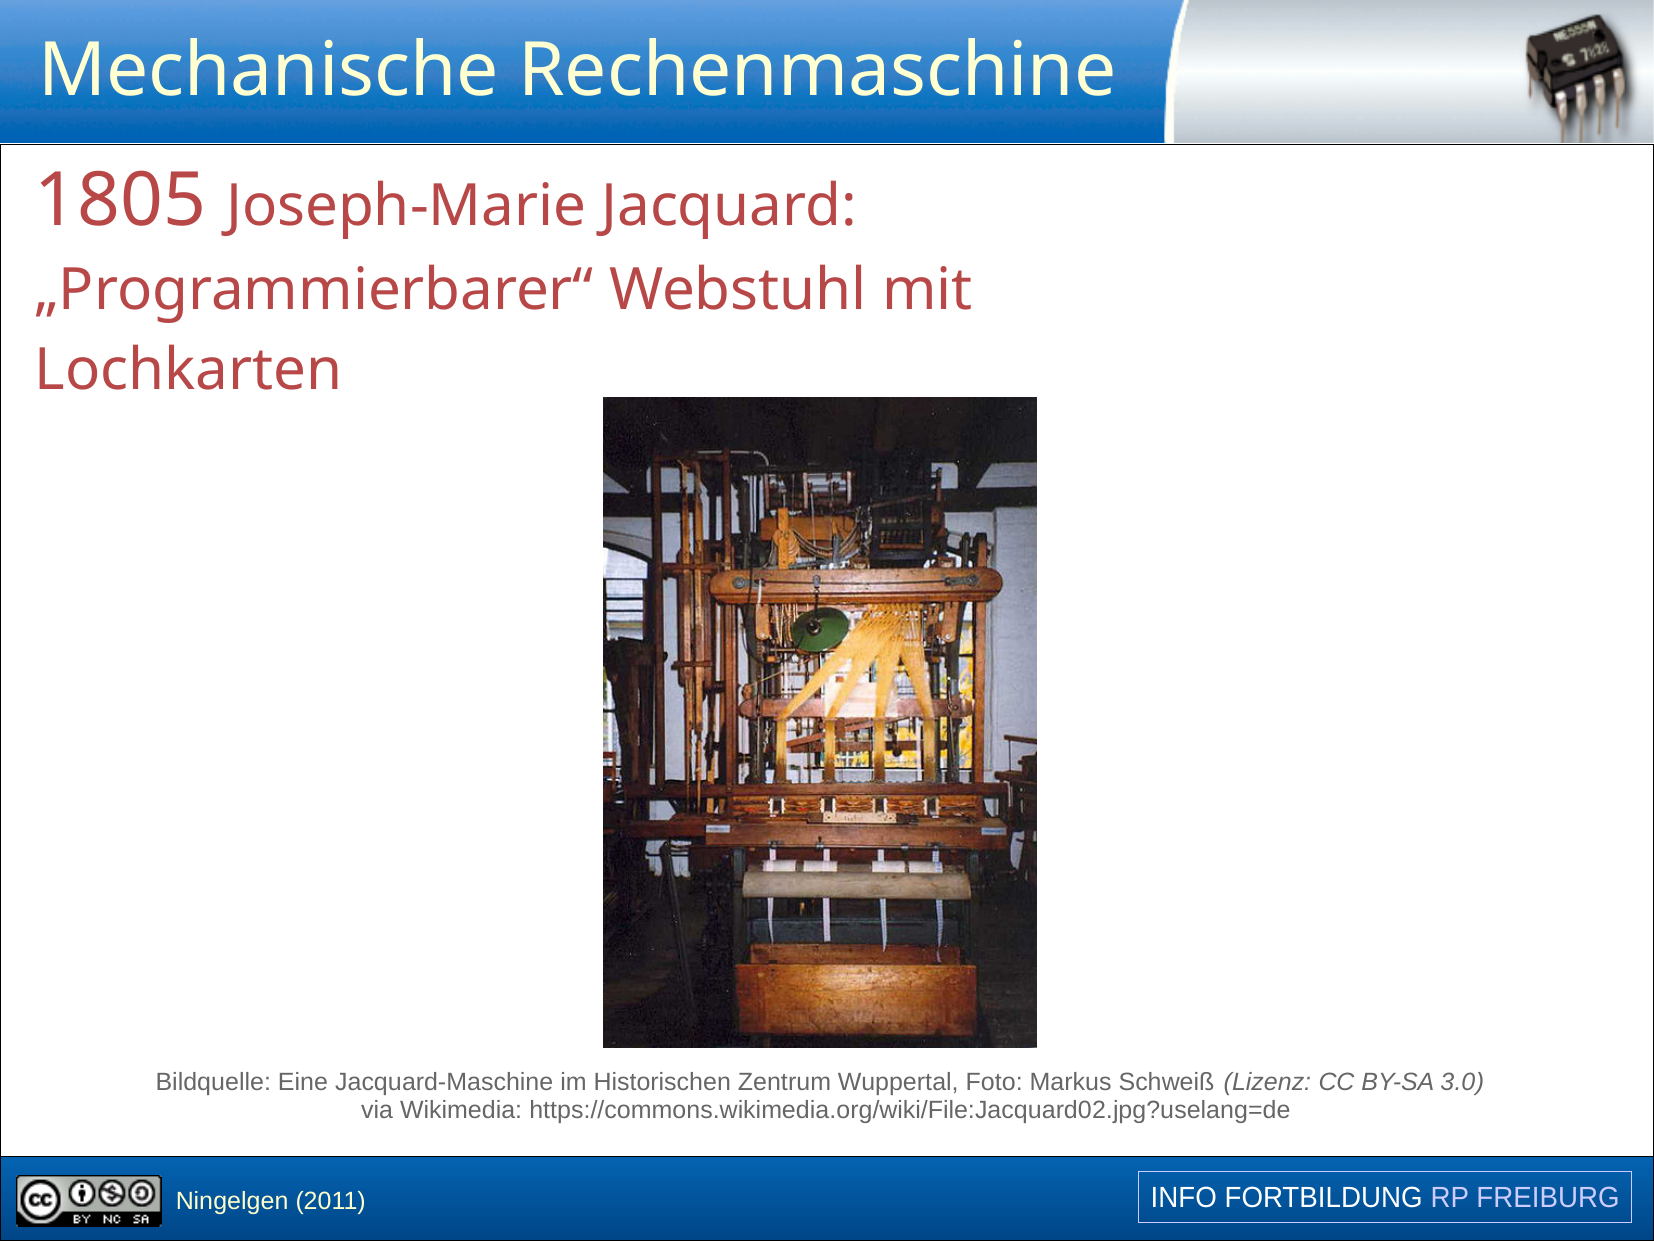

# Mechanische Rechenmaschine
1805 Joseph-Marie Jacquard:
„Programmierbarer“ Webstuhl mit Lochkarten
Bildquelle: Eine Jacquard-Maschine im Historischen Zentrum Wuppertal, Foto: Markus Schweiß (Lizenz: CC BY-SA 3.0)
via Wikimedia: https://commons.wikimedia.org/wiki/File:Jacquard02.jpg?uselang=de